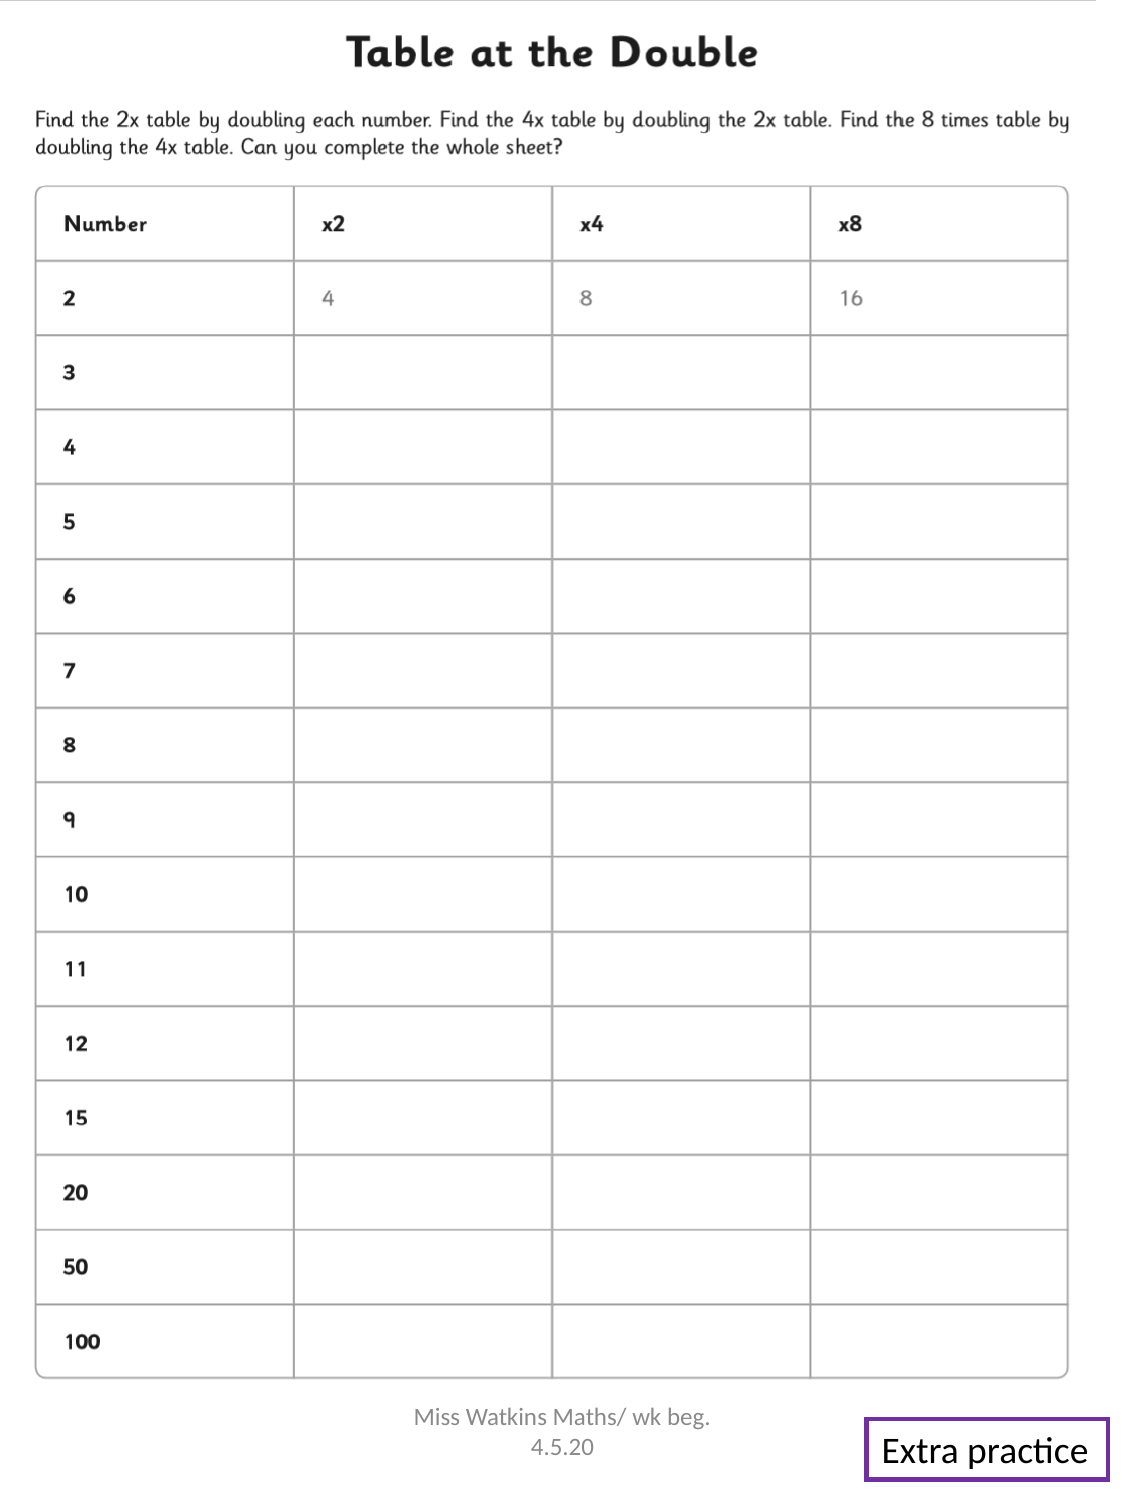

Miss Watkins Maths/ wk beg. 4.5.20
Extra practice